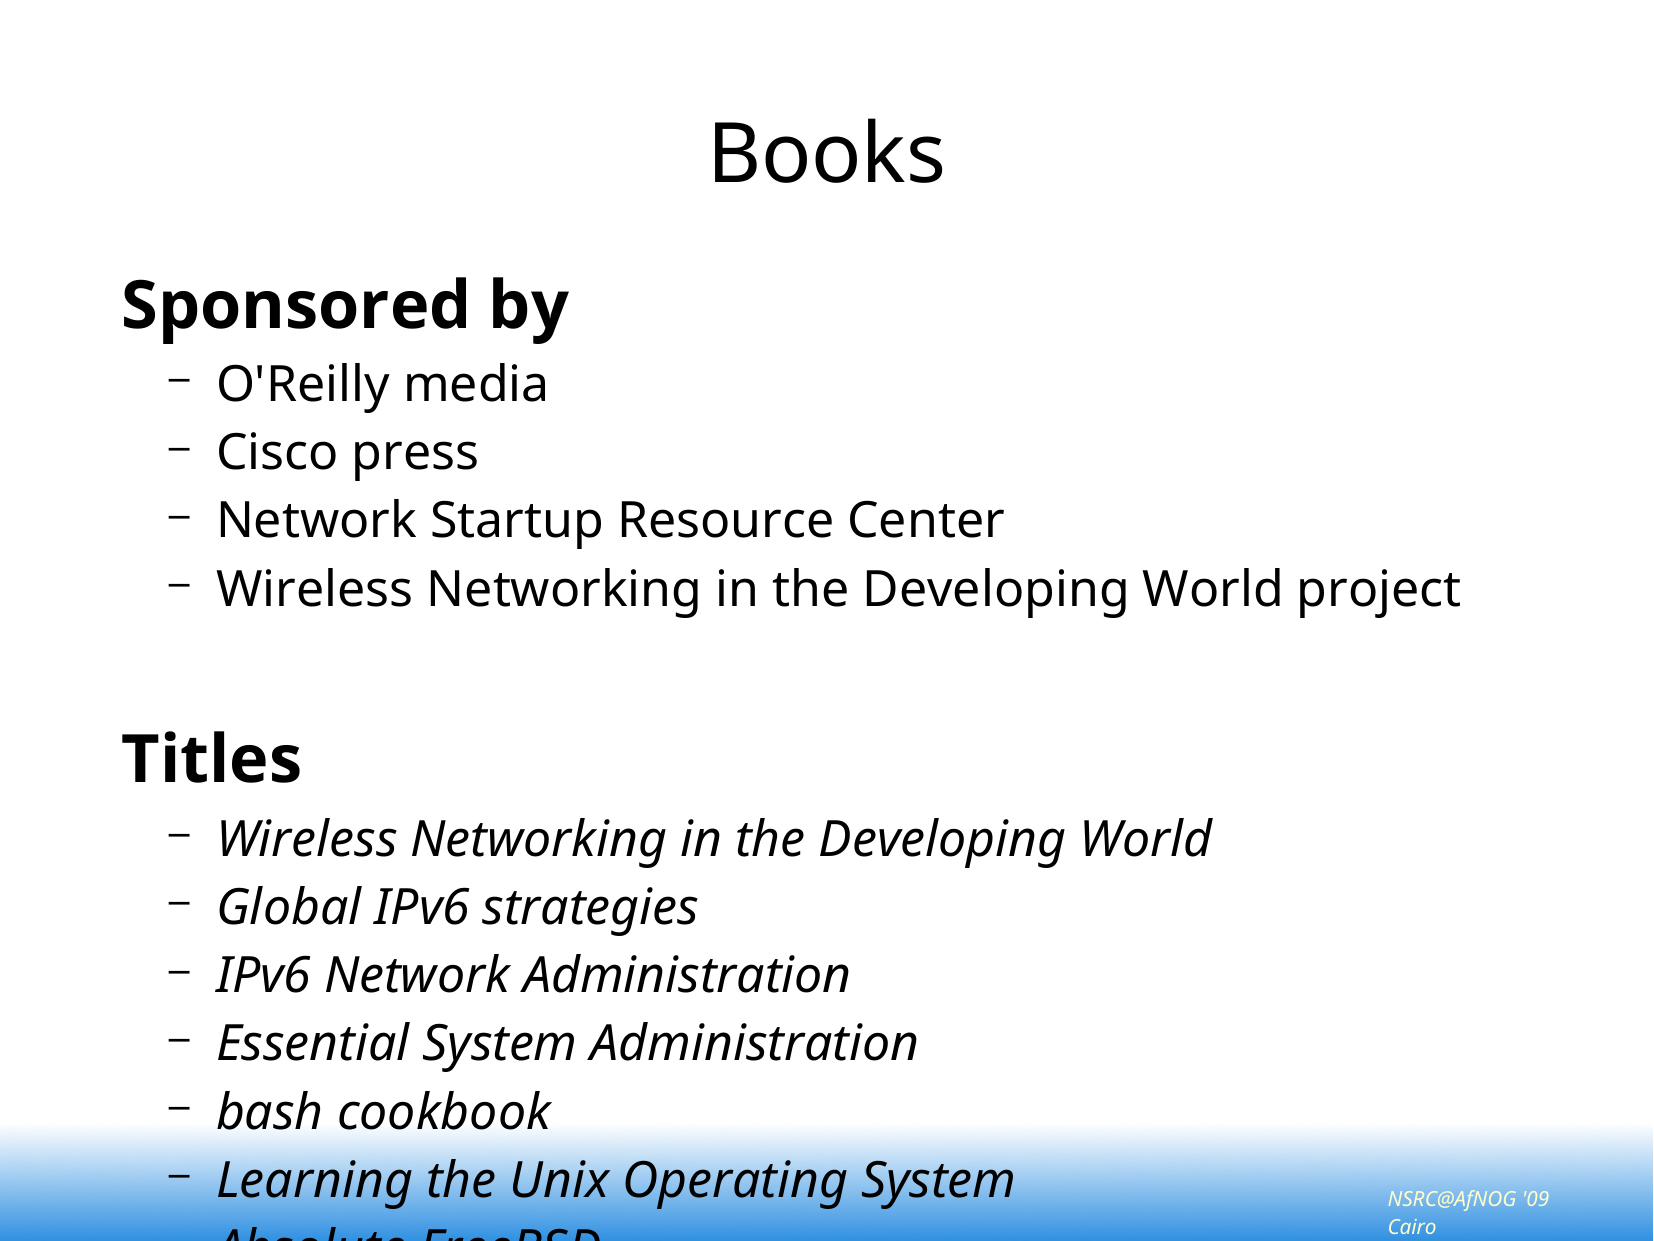

# Books
Sponsored by
O'Reilly media
Cisco press
Network Startup Resource Center
Wireless Networking in the Developing World project
Titles
Wireless Networking in the Developing World
Global IPv6 strategies
IPv6 Network Administration
Essential System Administration
bash cookbook
Learning the Unix Operating System
Absolute FreeBSD